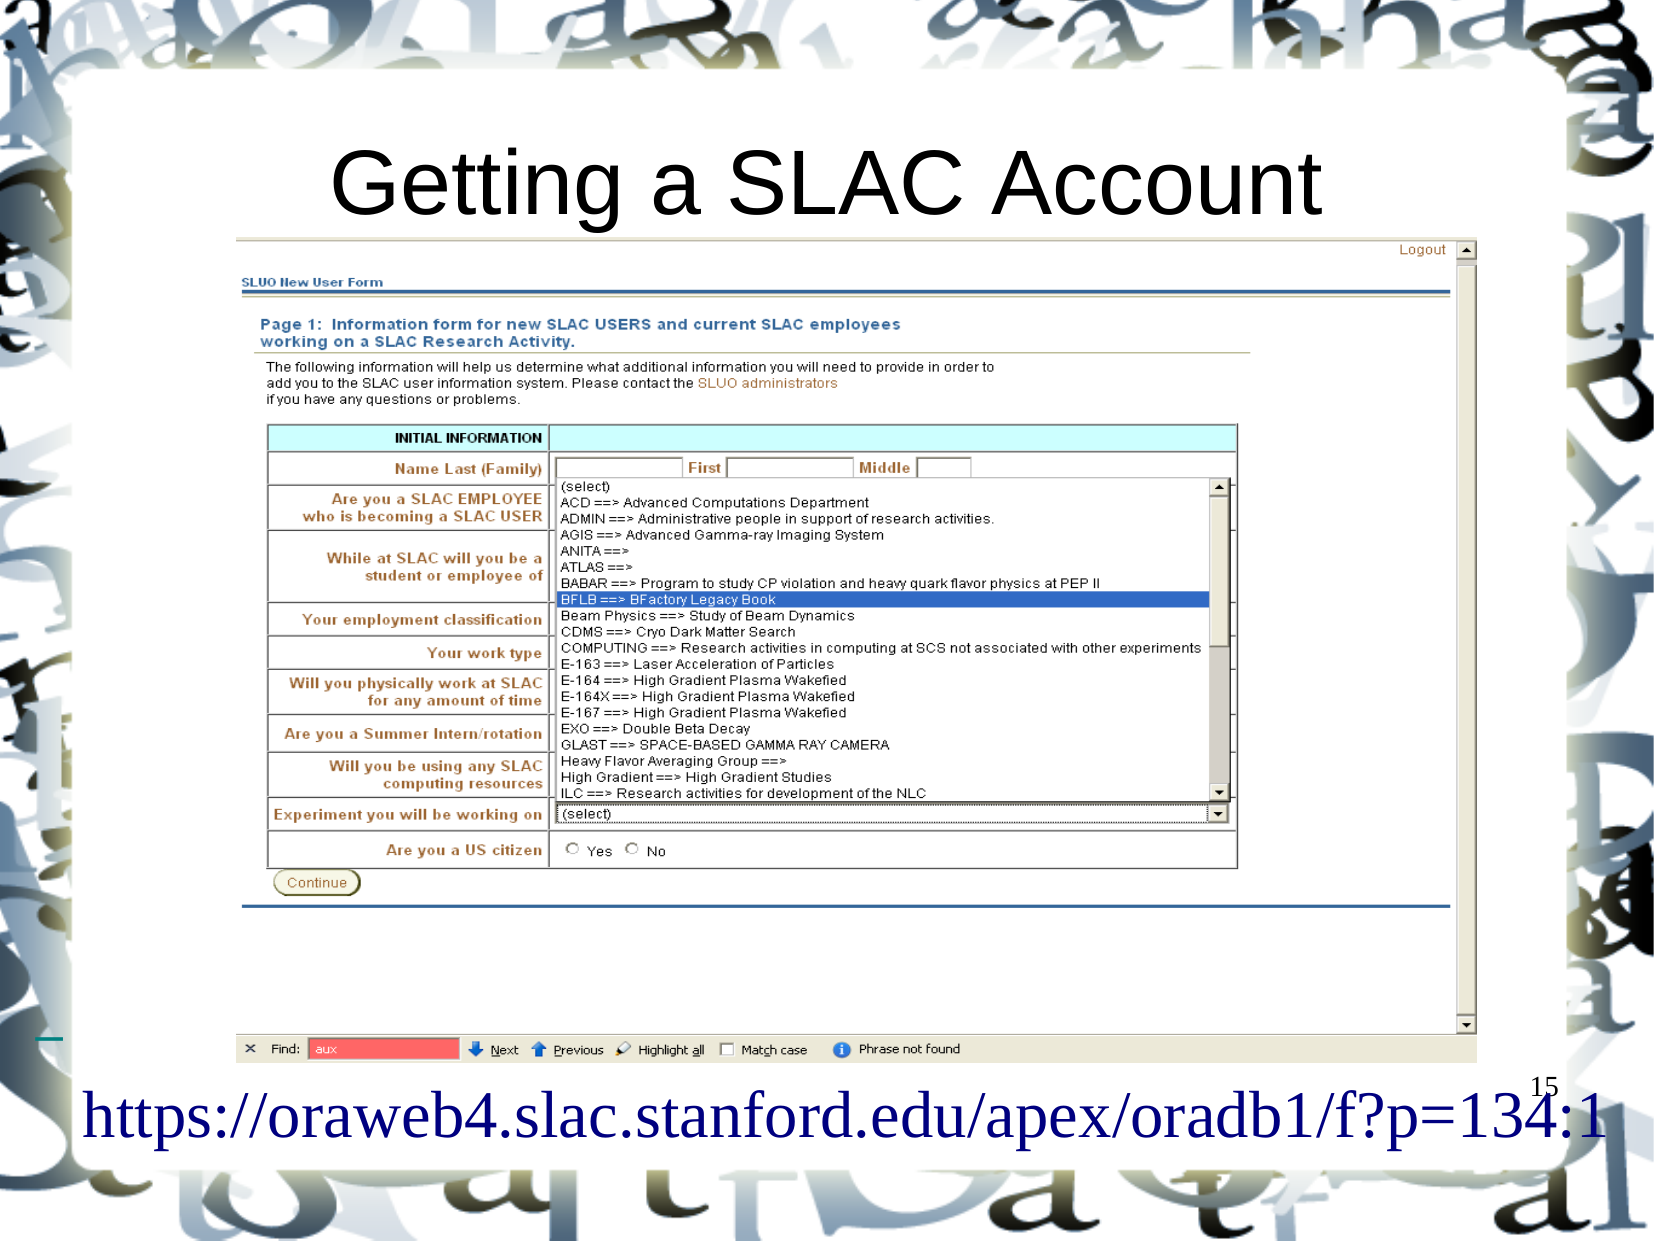

# Getting a SLAC Account
https://oraweb4.slac.stanford.edu/apex/oradb1/f?p=134:1
15